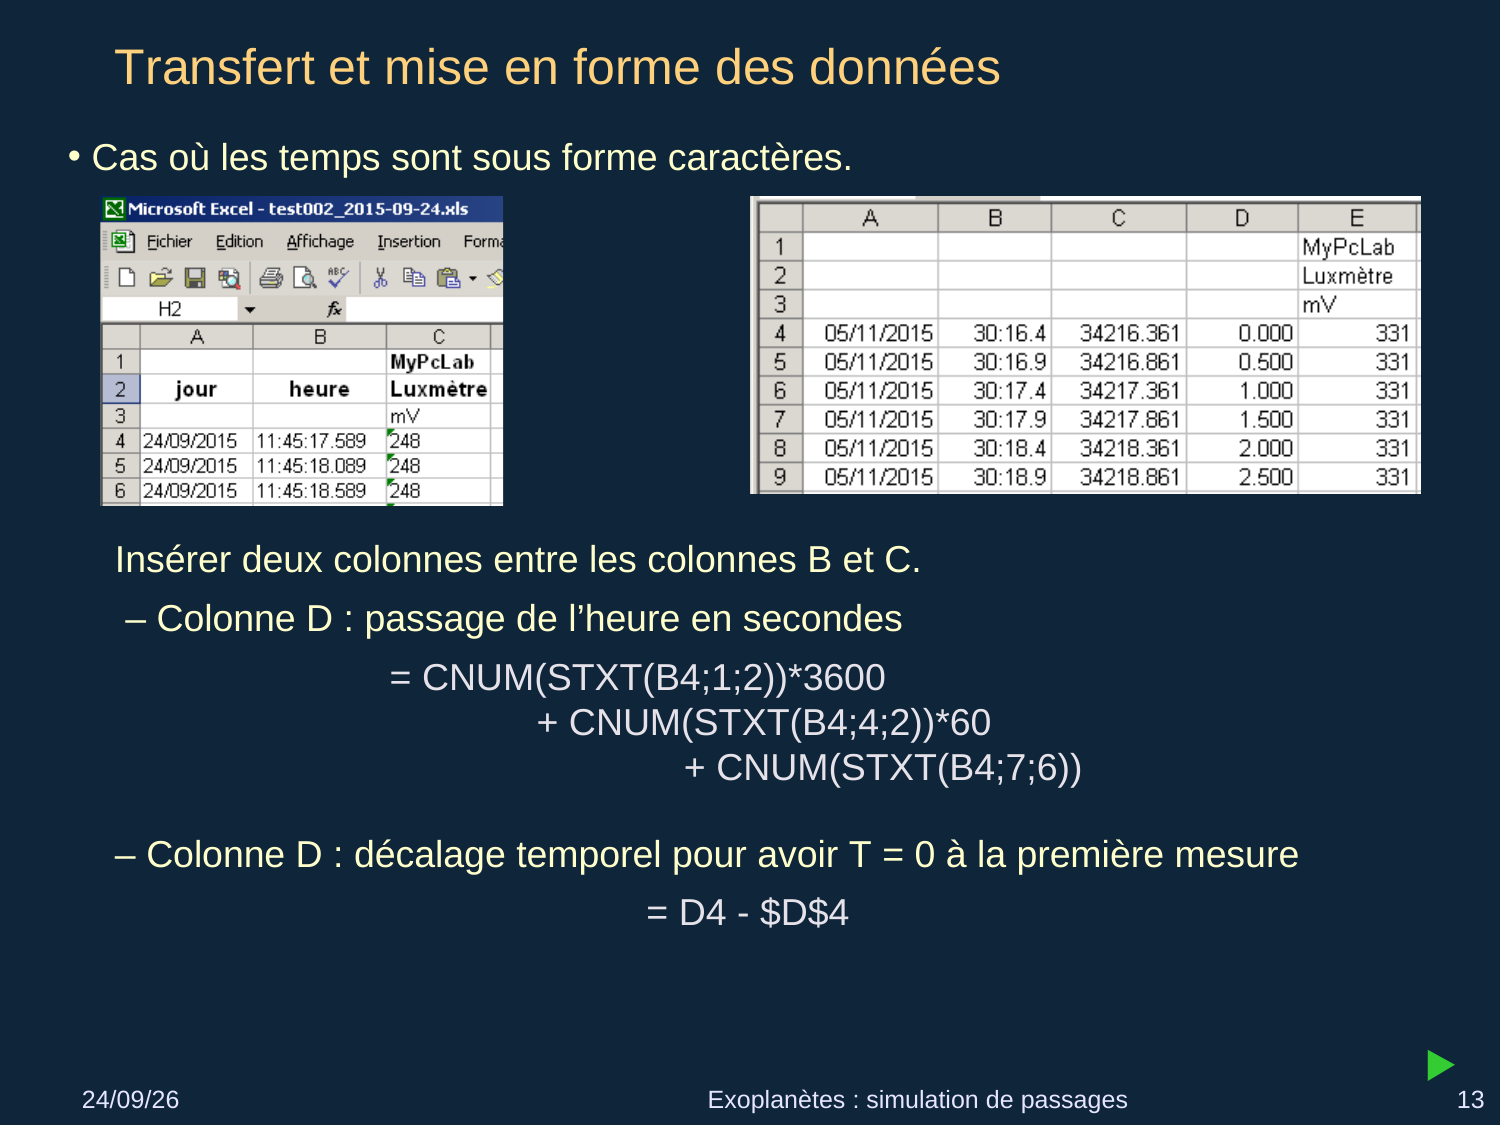

Transfert et mise en forme des données
 Cas où les temps sont sous forme caractères.
Insérer deux colonnes entre les colonnes B et C.
 – Colonne D : passage de l’heure en secondes
= CNUM(STXT(B4;1;2))*3600
		+ CNUM(STXT(B4;4;2))*60
				+ CNUM(STXT(B4;7;6))
– Colonne D : décalage temporel pour avoir T = 0 à la première mesure
= D4 - $D$4

Exoplanètes : simulation de passages
13